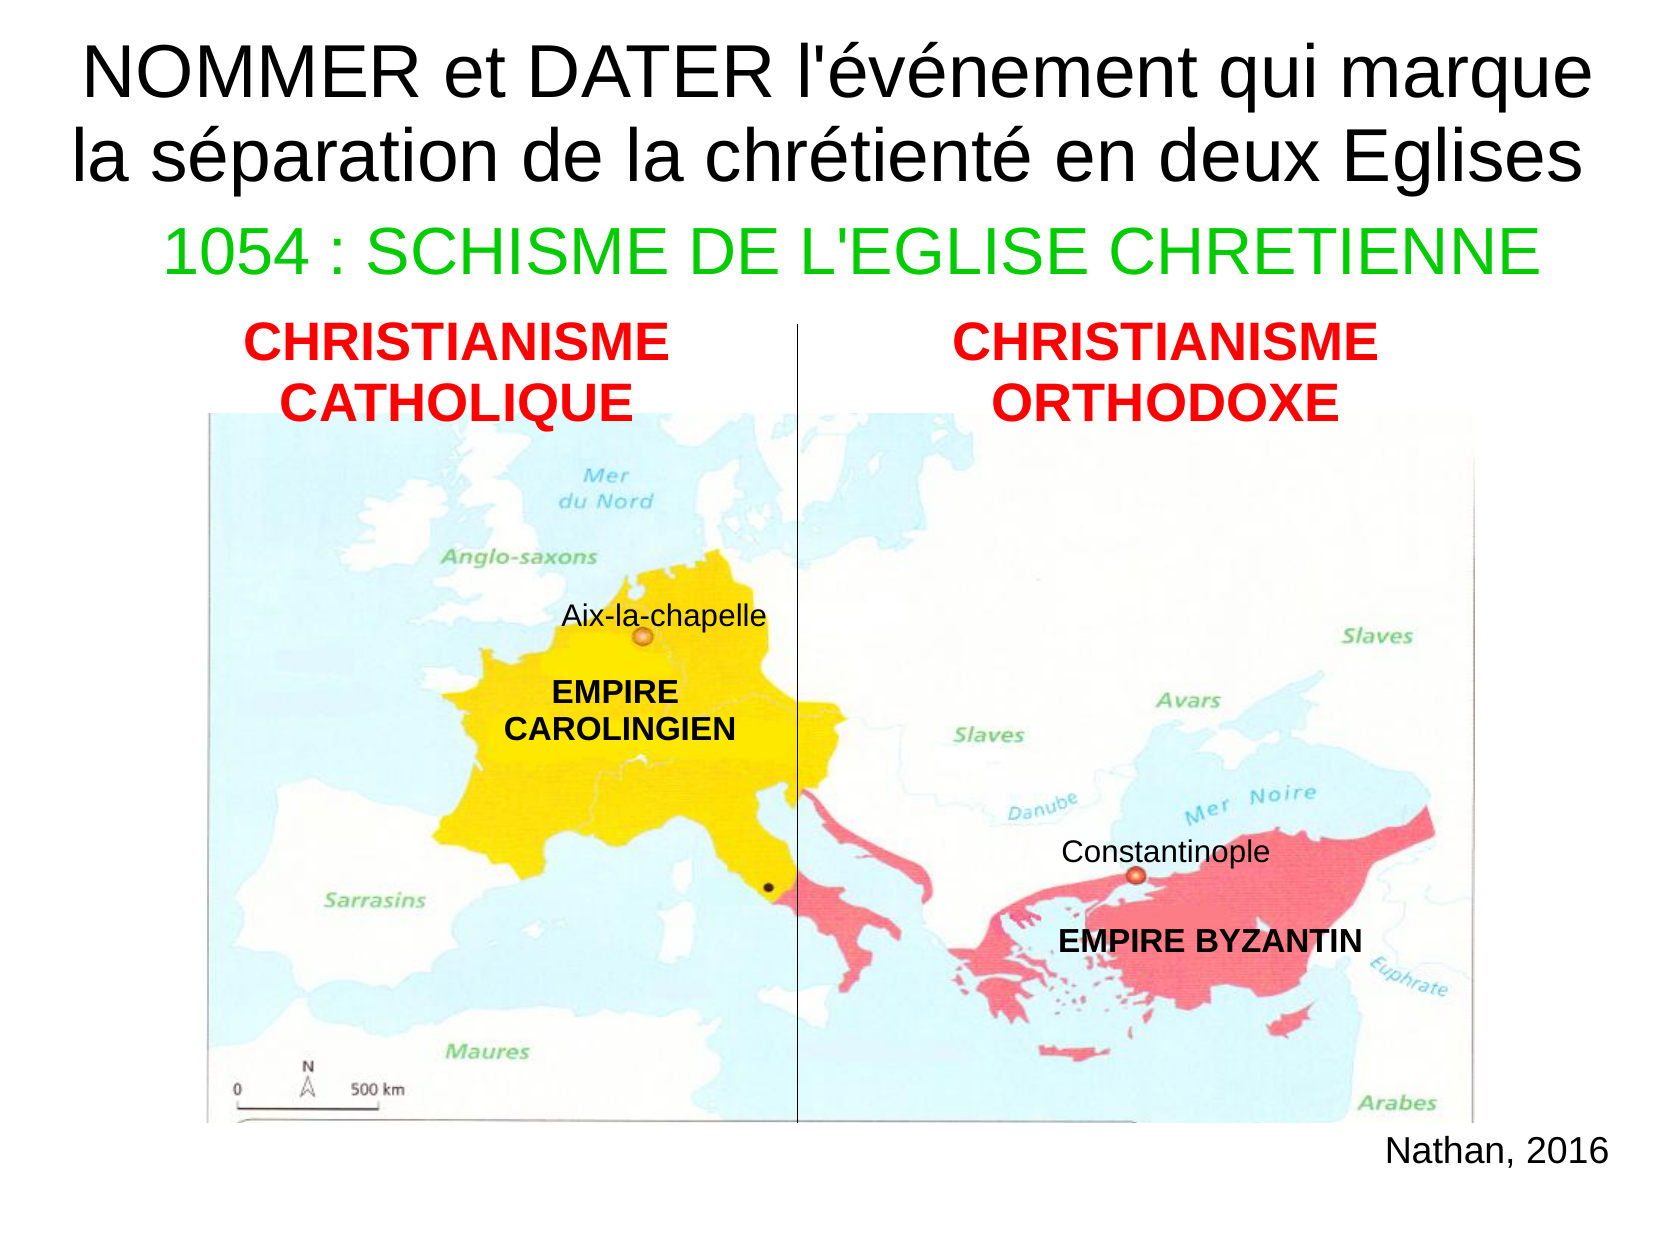

# NOMMER et DATER l'événement qui marque la séparation de la chrétienté en deux Eglises
1054 : SCHISME DE L'EGLISE CHRETIENNE
CHRISTIANISME
CATHOLIQUE
CHRISTIANISME
ORTHODOXE
Aix-la-chapelle
EMPIRE
CAROLINGIEN
Constantinople
EMPIRE BYZANTIN
Nathan, 2016